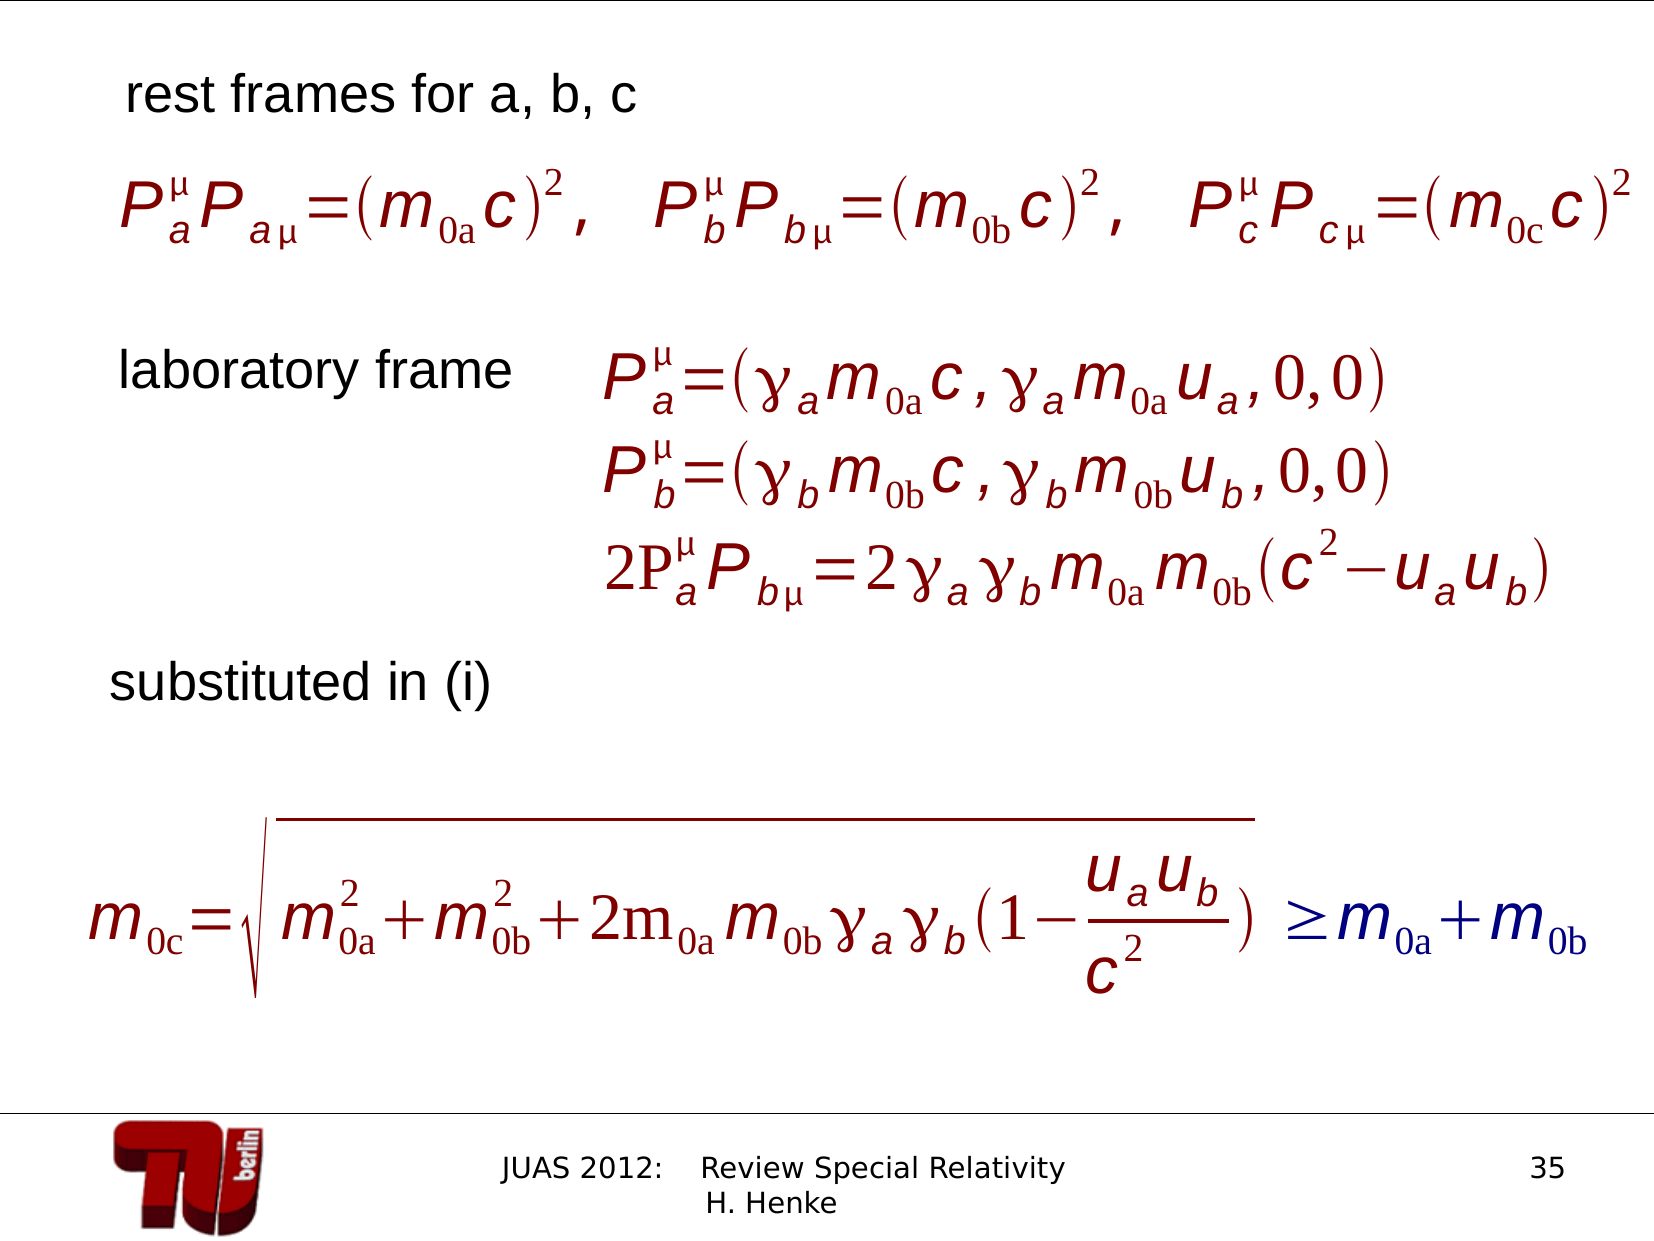

rest frames for a, b, c
laboratory frame
substituted in (i)
35